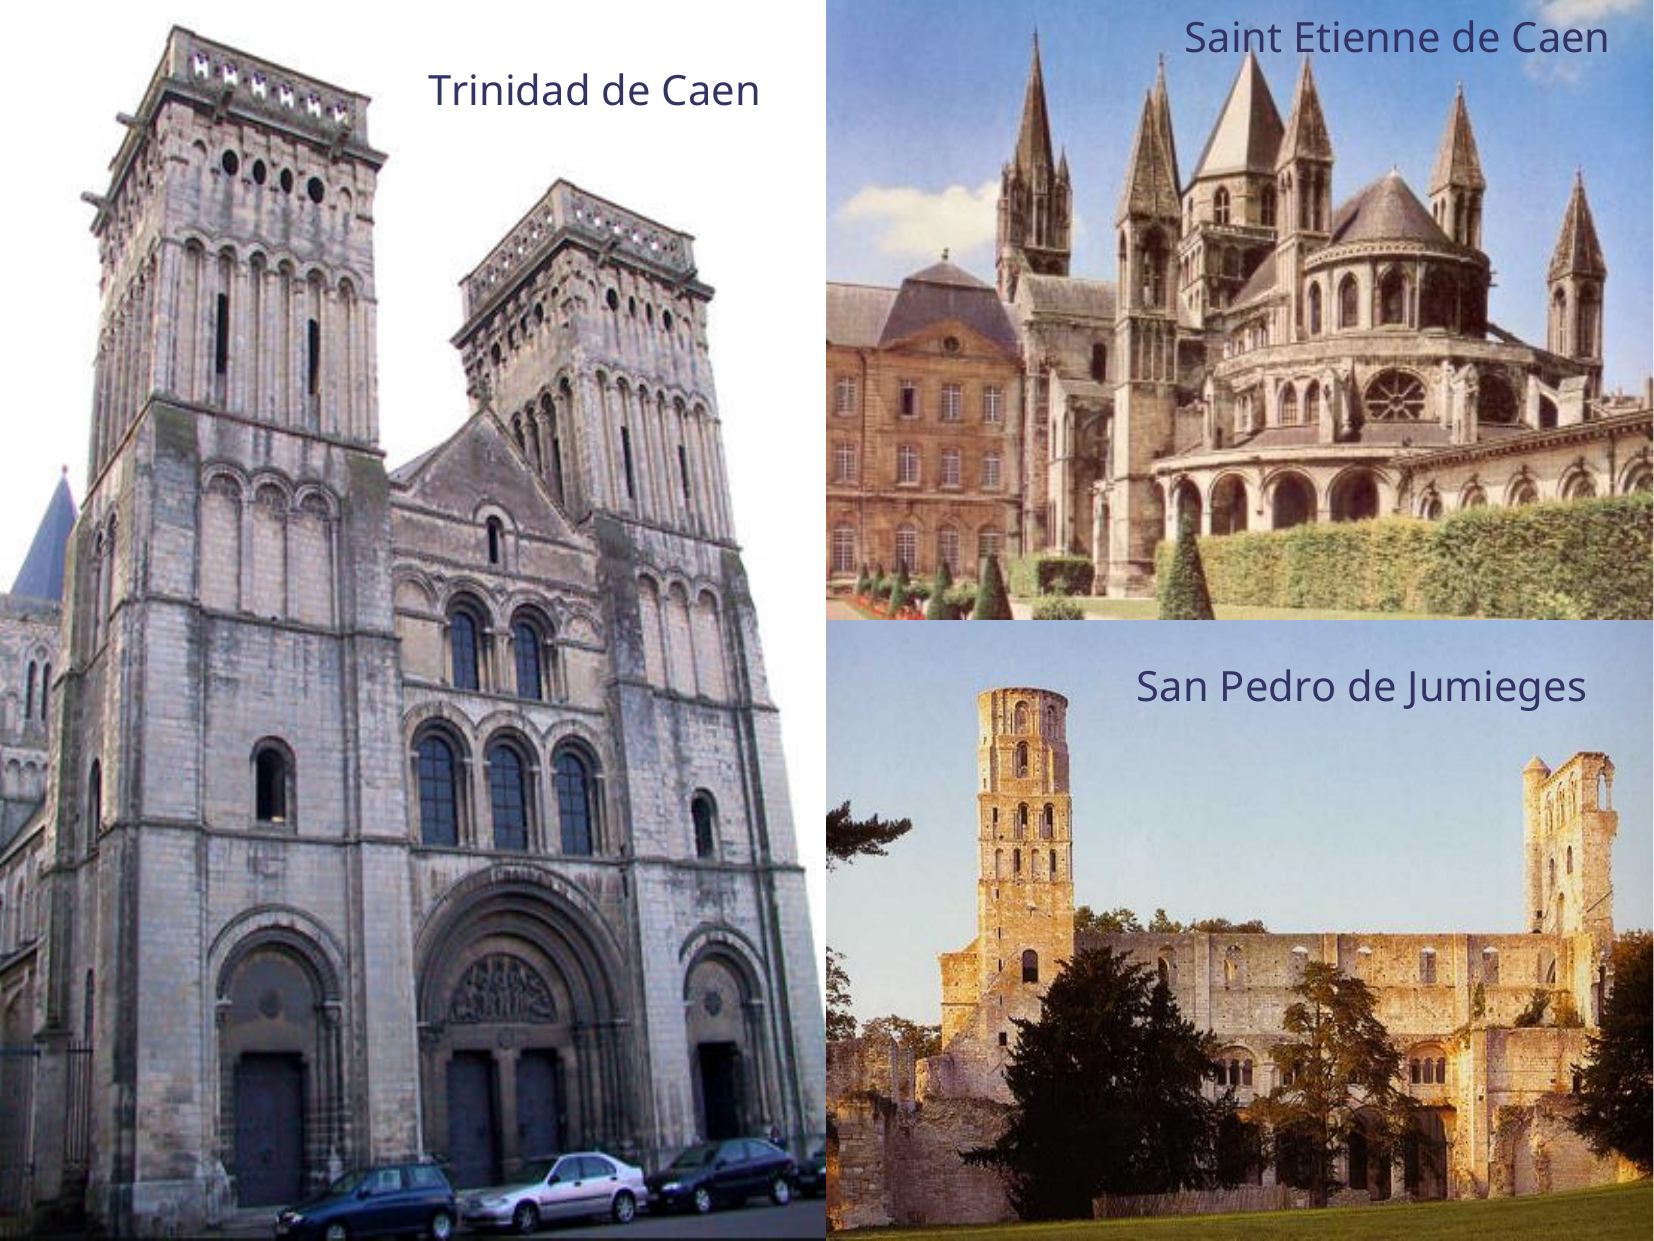

Saint Etienne de Caen
Trinidad de Caen
San Pedro de Jumieges